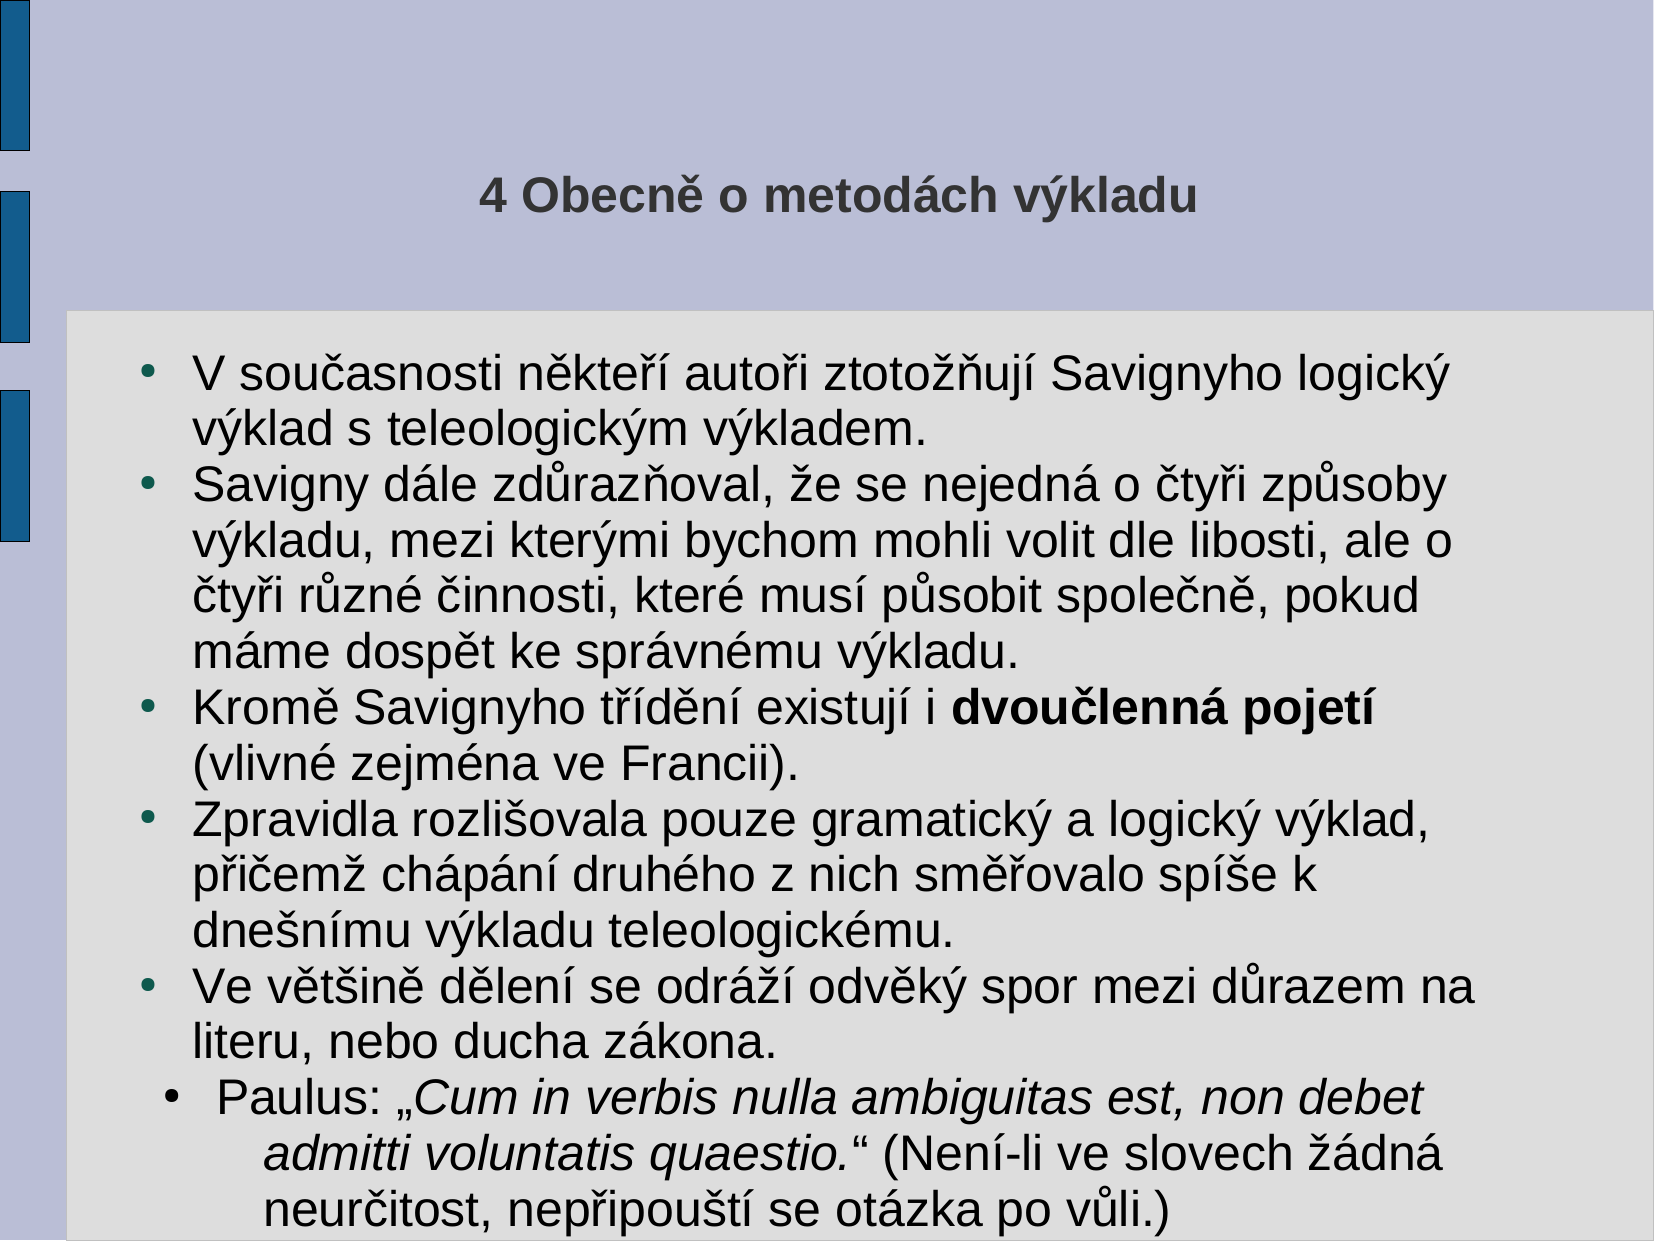

# 4 Obecně o metodách výkladu
V současnosti někteří autoři ztotožňují Savignyho logický výklad s teleologickým výkladem.
Savigny dále zdůrazňoval, že se nejedná o čtyři způsoby výkladu, mezi kterými bychom mohli volit dle libosti, ale o čtyři různé činnosti, které musí působit společně, pokud máme dospět ke správnému výkladu.
Kromě Savignyho třídění existují i dvoučlenná pojetí (vlivné zejména ve Francii).
Zpravidla rozlišovala pouze gramatický a logický výklad, přičemž chápání druhého z nich směřovalo spíše k dnešnímu výkladu teleologickému.
Ve většině dělení se odráží odvěký spor mezi důrazem na literu, nebo ducha zákona.
Paulus: „Cum in verbis nulla ambiguitas est, non debet admitti voluntatis quaestio.“ (Není-li ve slovech žádná neurčitost, nepřipouští se otázka po vůli.)